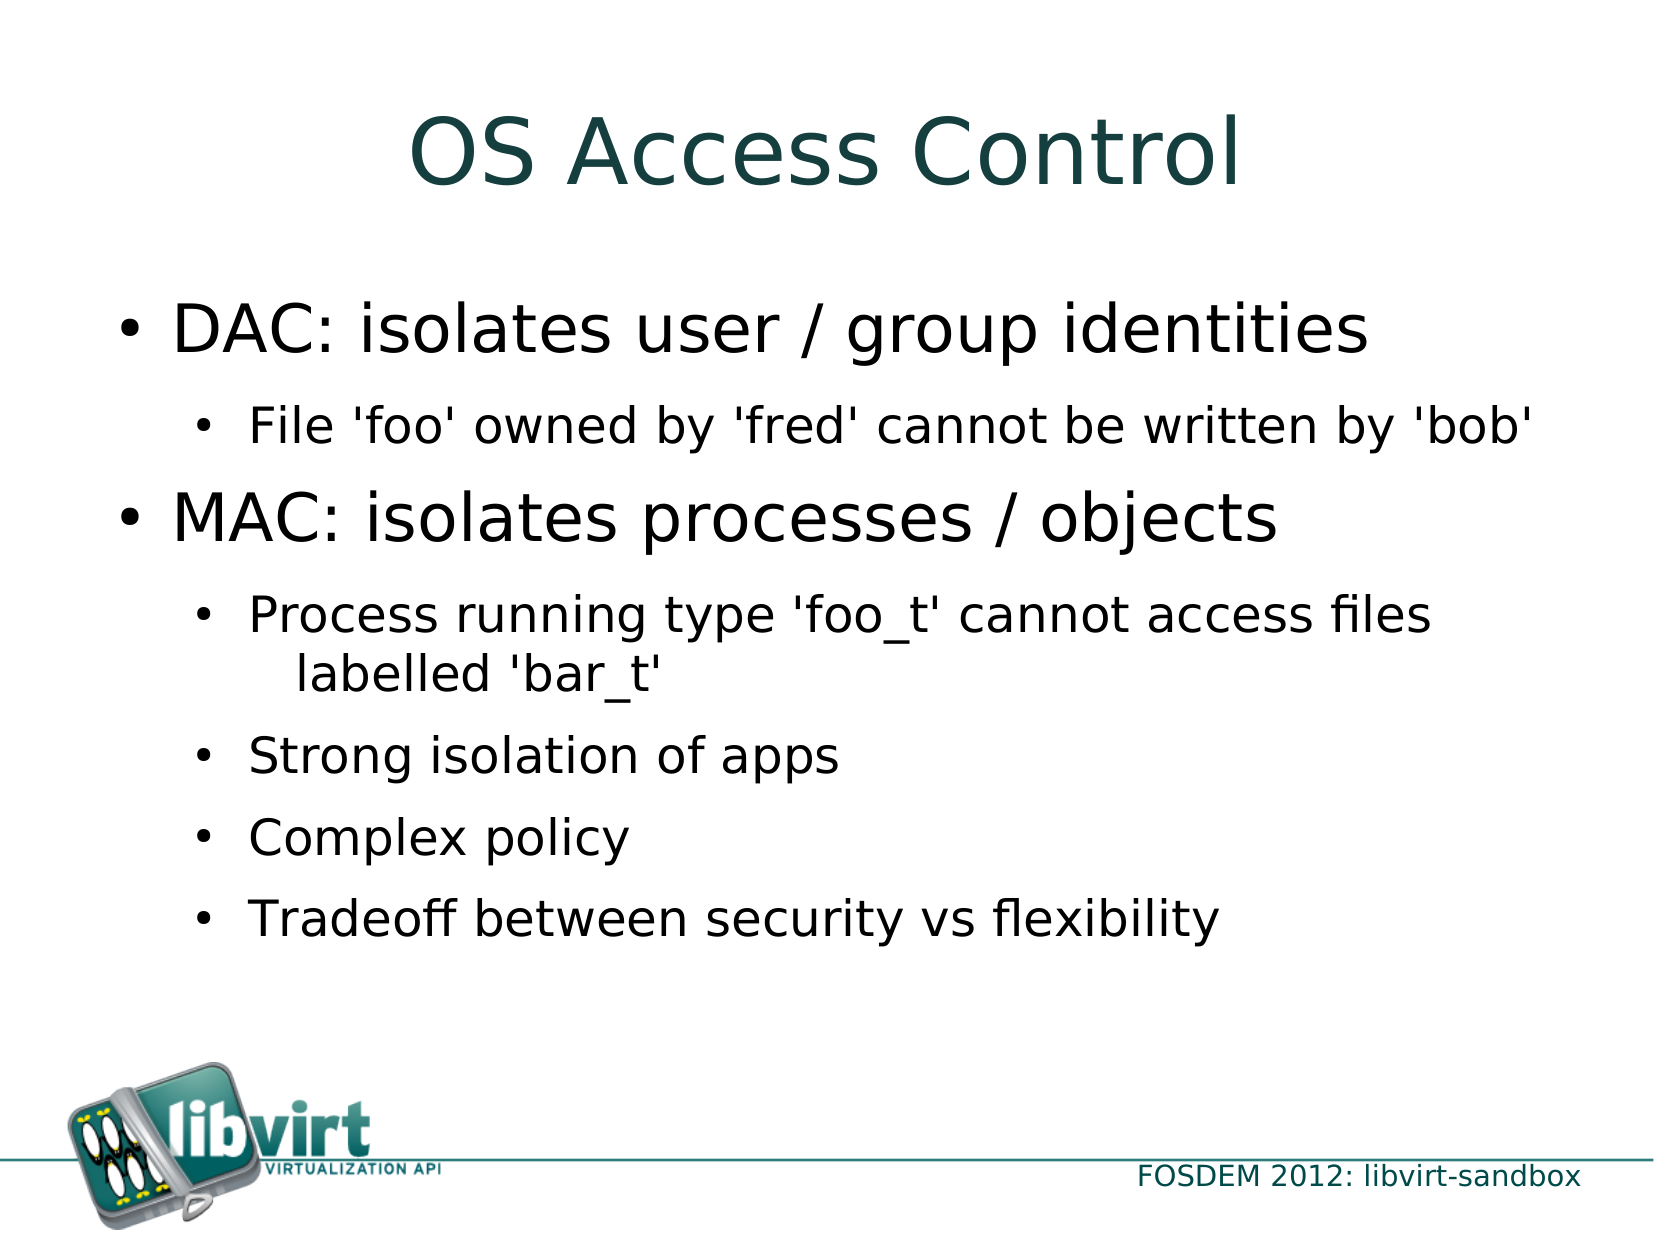

# OS Access Control
DAC: isolates user / group identities
File 'foo' owned by 'fred' cannot be written by 'bob'
MAC: isolates processes / objects
Process running type 'foo_t' cannot access files labelled 'bar_t'
Strong isolation of apps
Complex policy
Tradeoff between security vs flexibility
FOSDEM 2012: libvirt-sandbox